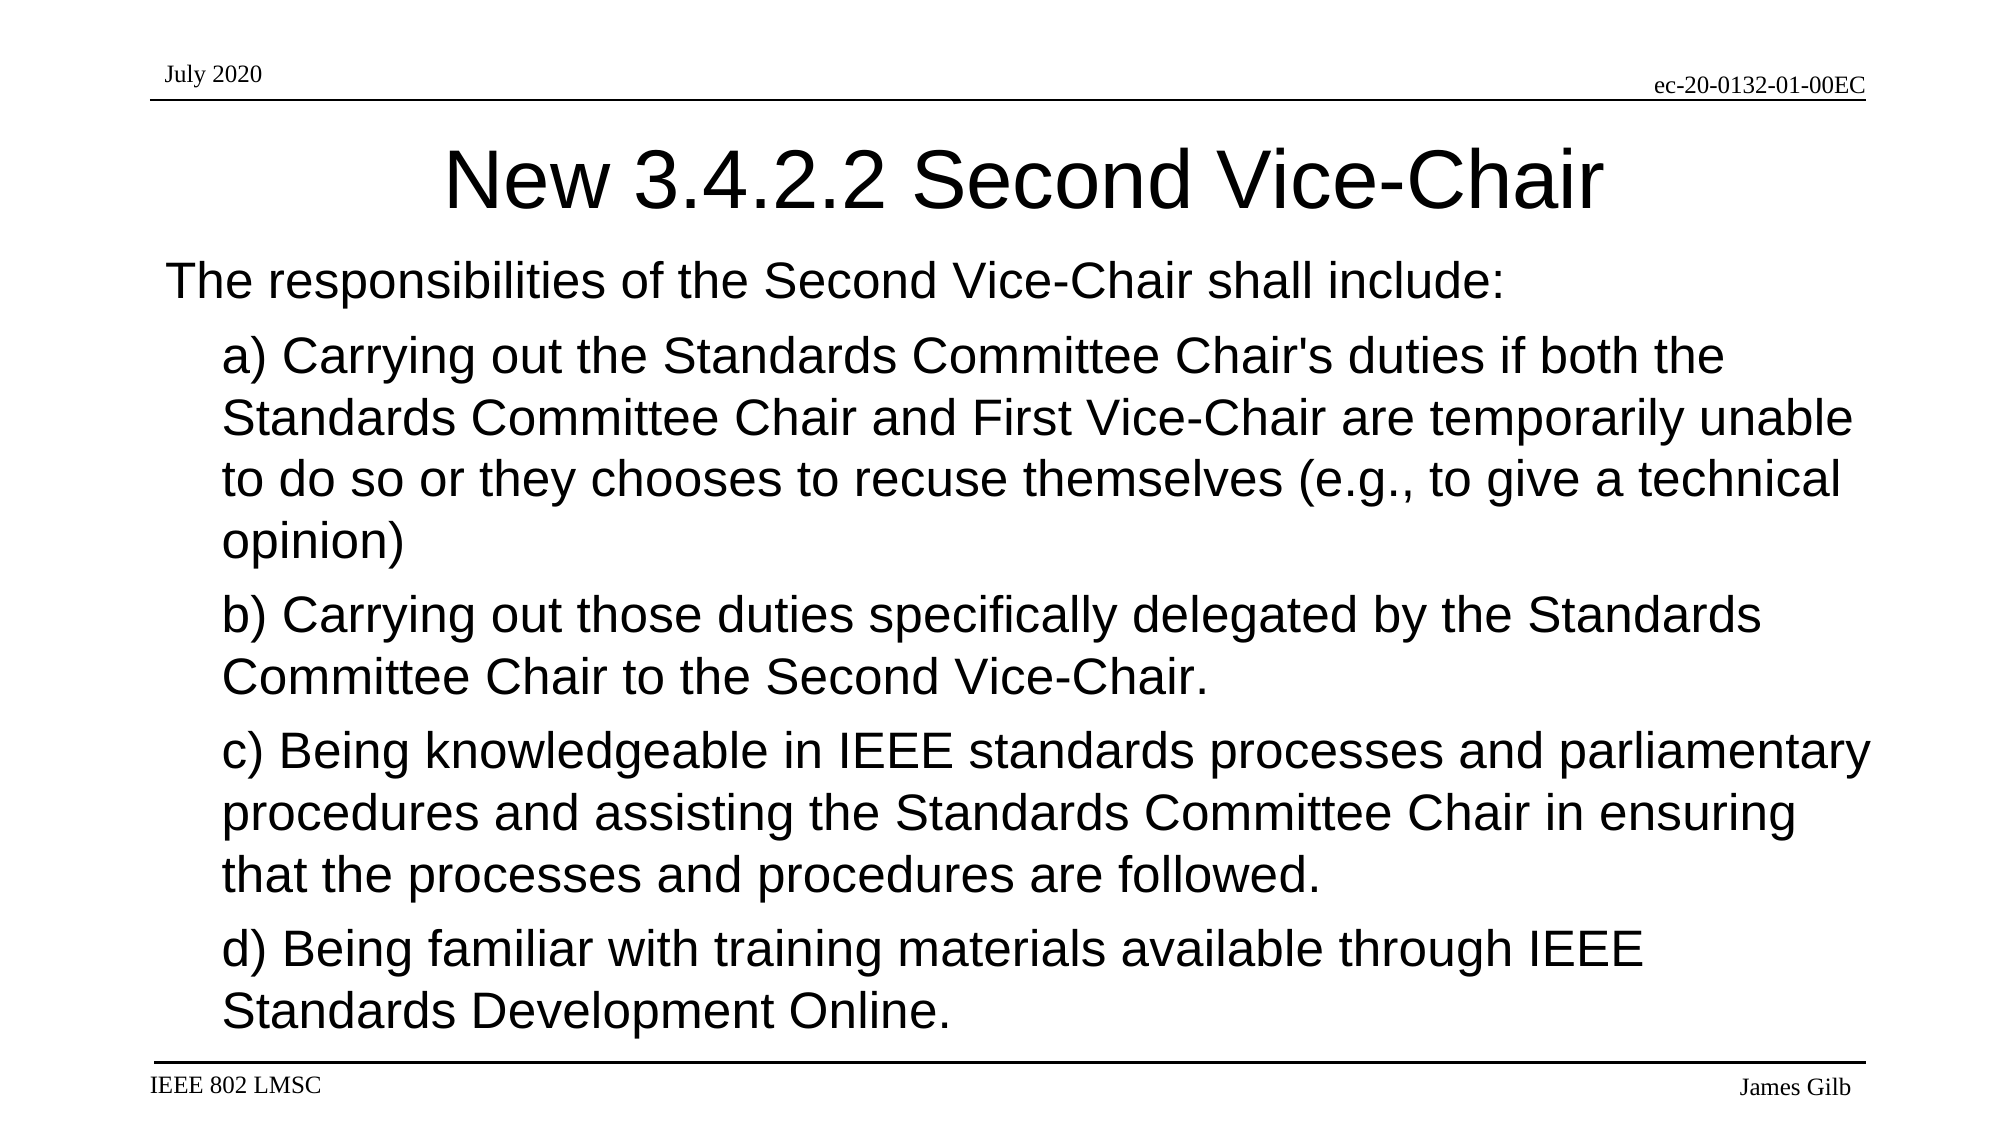

# New 3.4.2.2 Second Vice-Chair
The responsibilities of the Second Vice-Chair shall include:
a) Carrying out the Standards Committee Chair's duties if both the Standards Committee Chair and First Vice-Chair are temporarily unable to do so or they chooses to recuse themselves (e.g., to give a technical opinion)
b) Carrying out those duties specifically delegated by the Standards Committee Chair to the Second Vice-Chair.
c) Being knowledgeable in IEEE standards processes and parliamentary procedures and assisting the Standards Committee Chair in ensuring that the processes and procedures are followed.
d) Being familiar with training materials available through IEEE Standards Development Online.